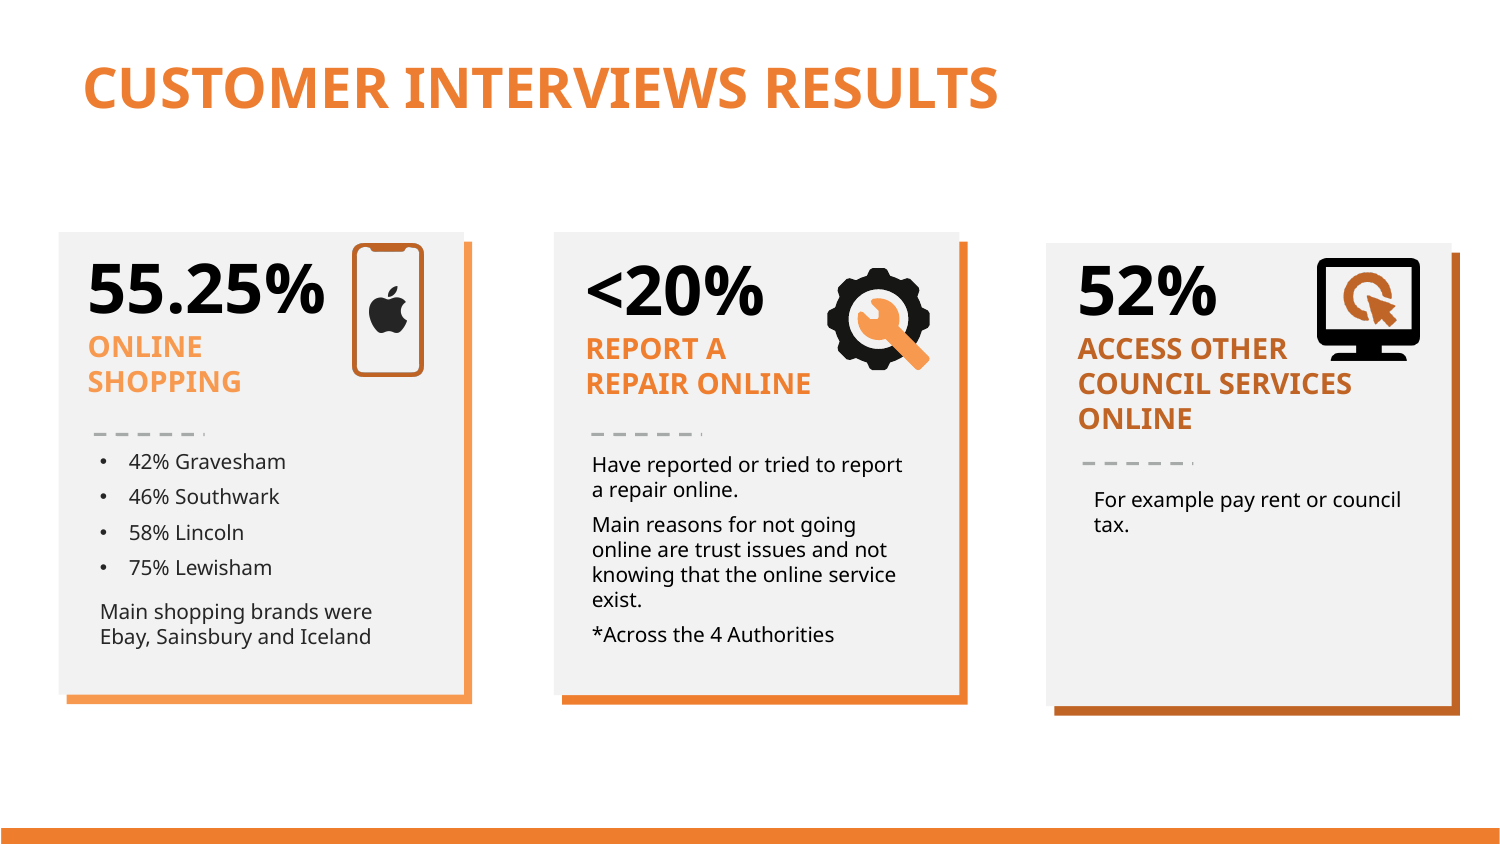

CUSTOMER INTERVIEWS RESULTS
55.25%
ONLINE SHOPPING
<20%
REPORT A
REPAIR ONLINE
52%
ACCESS OTHER COUNCIL SERVICES ONLINE
42% Gravesham
46% Southwark
58% Lincoln
75% Lewisham
Main shopping brands were Ebay, Sainsbury and Iceland
Have reported or tried to report a repair online.
Main reasons for not going online are trust issues and not knowing that the online service exist.
*Across the 4 Authorities
For example pay rent or council tax.